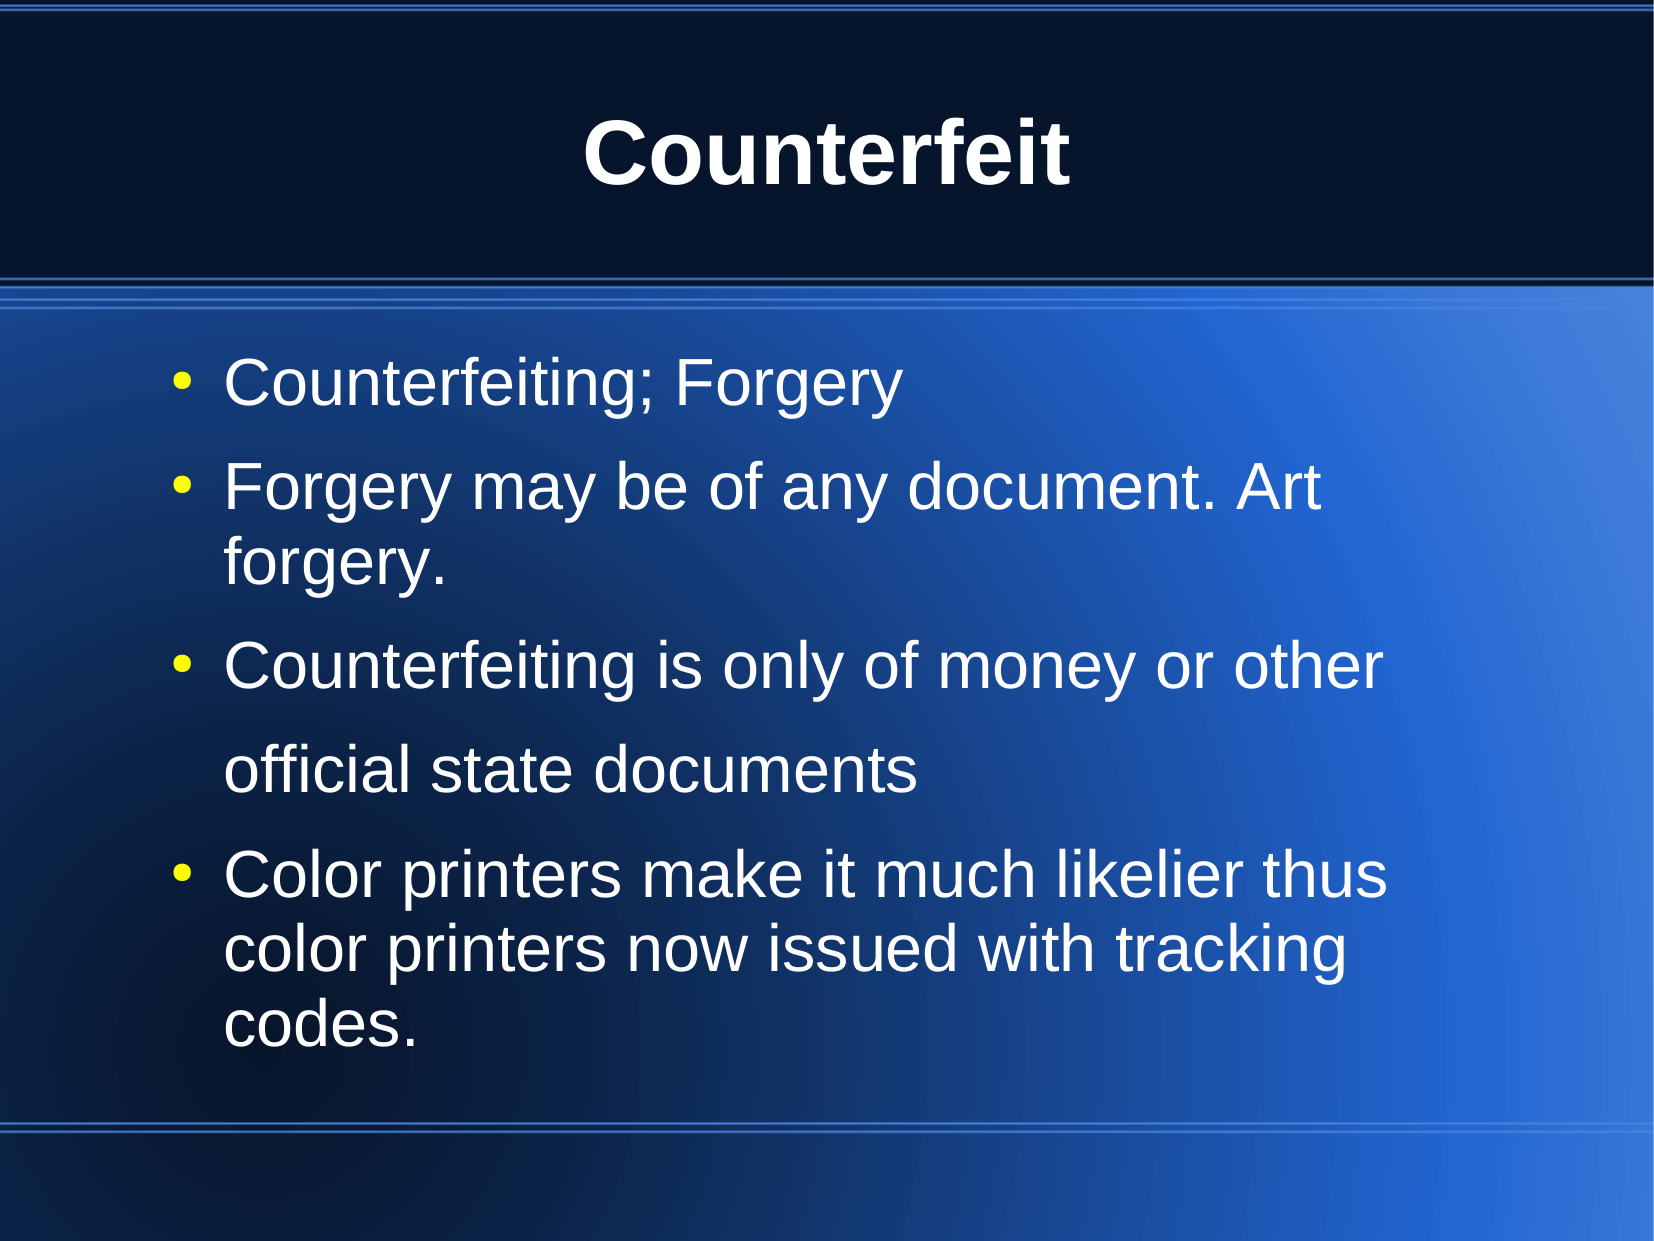

# Counterfeit
Counterfeiting; Forgery
Forgery may be of any document. Art forgery.
Counterfeiting is only of money or other
official state documents
Color printers make it much likelier thus color printers now issued with tracking codes.